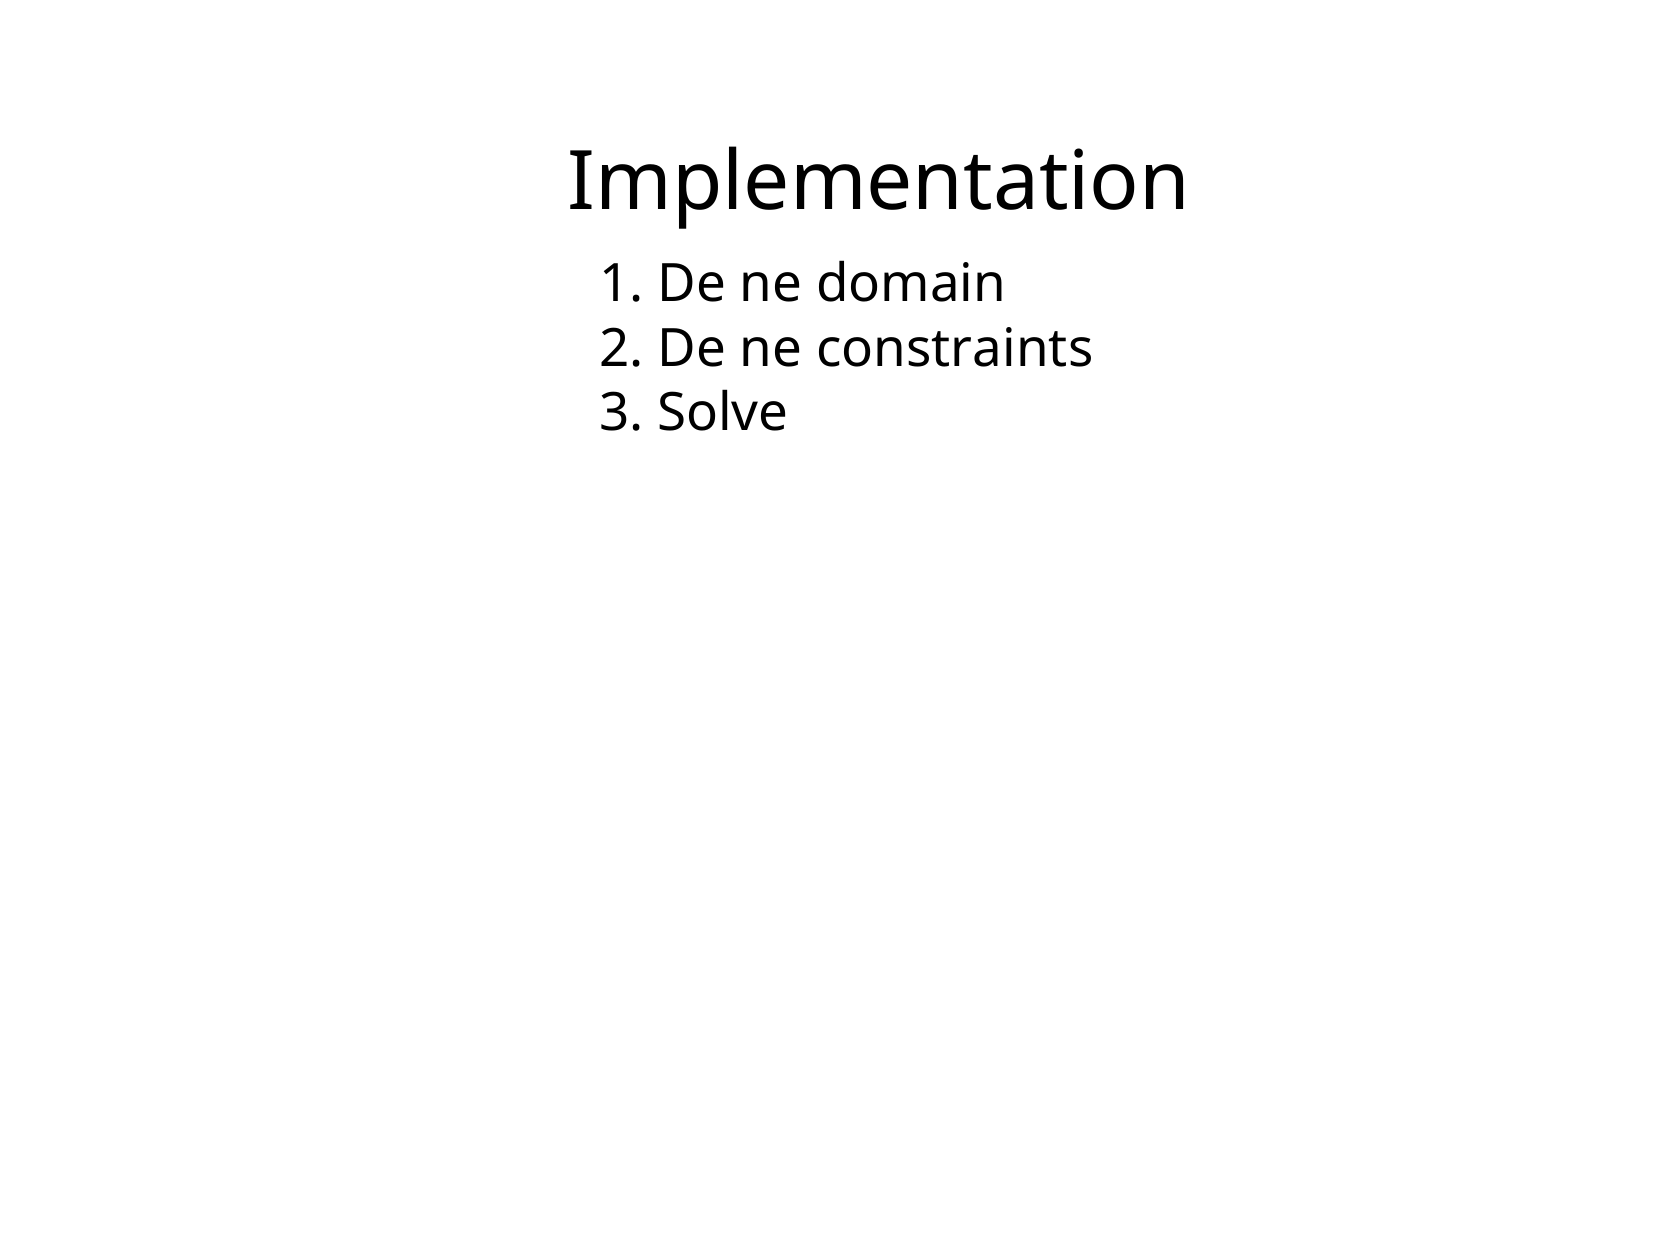

Implementation
1. De ne domain
2. De ne constraints
3. Solve